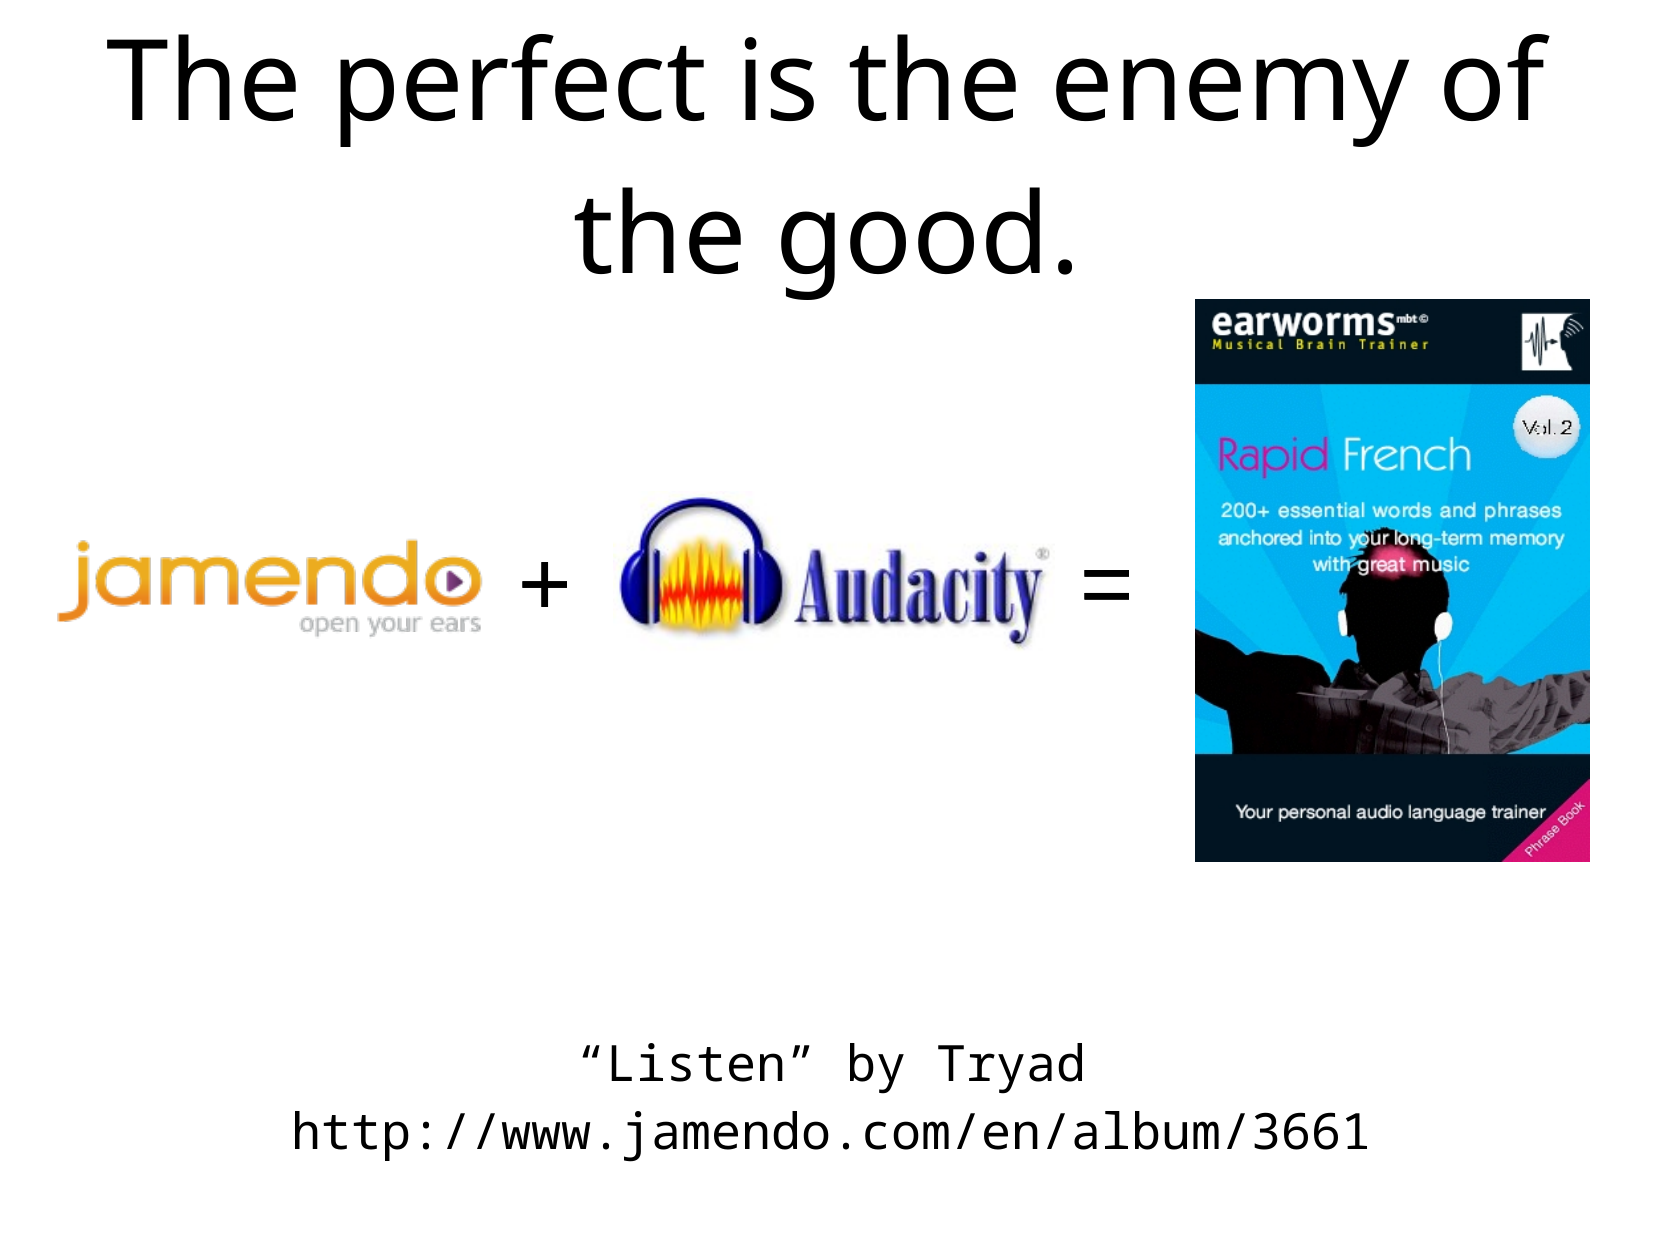

The perfect is the enemy of the good.
# + =
+ =
“Listen” by Tryad
http://www.jamendo.com/en/album/3661